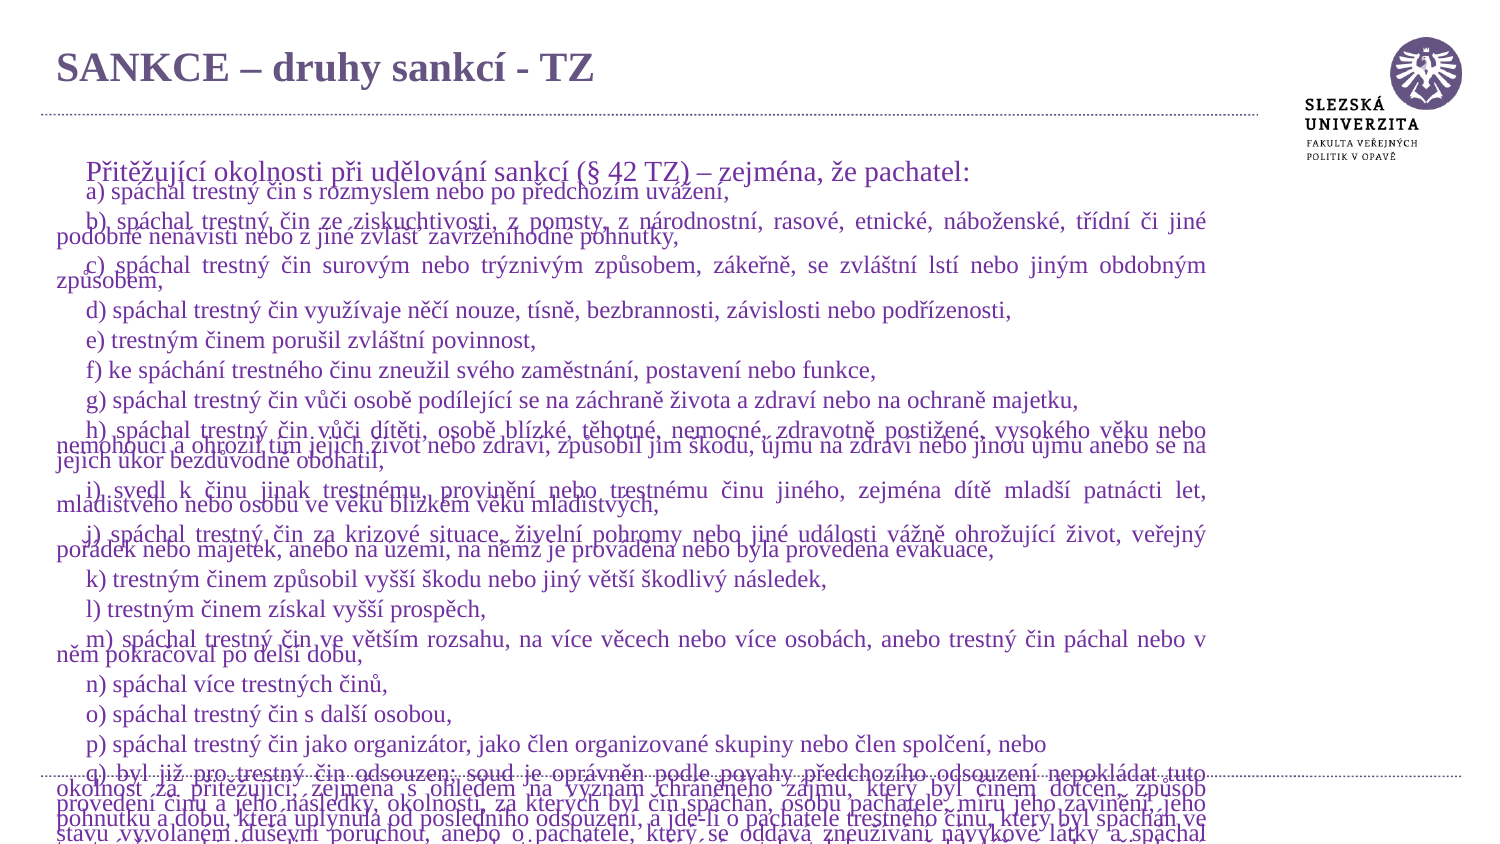

# SANKCE – druhy sankcí - TZ
Přitěžující okolnosti při udělování sankcí (§ 42 TZ) – zejména, že pachatel:
a) spáchal trestný čin s rozmyslem nebo po předchozím uvážení,
b) spáchal trestný čin ze ziskuchtivosti, z pomsty, z národnostní, rasové, etnické, náboženské, třídní či jiné podobné nenávisti nebo z jiné zvlášť zavrženíhodné pohnutky,
c) spáchal trestný čin surovým nebo trýznivým způsobem, zákeřně, se zvláštní lstí nebo jiným obdobným způsobem,
d) spáchal trestný čin využívaje něčí nouze, tísně, bezbrannosti, závislosti nebo podřízenosti,
e) trestným činem porušil zvláštní povinnost,
f) ke spáchání trestného činu zneužil svého zaměstnání, postavení nebo funkce,
g) spáchal trestný čin vůči osobě podílející se na záchraně života a zdraví nebo na ochraně majetku,
h) spáchal trestný čin vůči dítěti, osobě blízké, těhotné, nemocné, zdravotně postižené, vysokého věku nebo nemohoucí a ohrozil tím jejich život nebo zdraví, způsobil jim škodu, újmu na zdraví nebo jinou újmu anebo se na jejich úkor bezdůvodně obohatil,
i) svedl k činu jinak trestnému, provinění nebo trestnému činu jiného, zejména dítě mladší patnácti let, mladistvého nebo osobu ve věku blízkém věku mladistvých,
j) spáchal trestný čin za krizové situace, živelní pohromy nebo jiné události vážně ohrožující život, veřejný pořádek nebo majetek, anebo na území, na němž je prováděna nebo byla provedena evakuace,
k) trestným činem způsobil vyšší škodu nebo jiný větší škodlivý následek,
l) trestným činem získal vyšší prospěch,
m) spáchal trestný čin ve větším rozsahu, na více věcech nebo více osobách, anebo trestný čin páchal nebo v něm pokračoval po delší dobu,
n) spáchal více trestných činů,
o) spáchal trestný čin s další osobou,
p) spáchal trestný čin jako organizátor, jako člen organizované skupiny nebo člen spolčení, nebo
q) byl již pro trestný čin odsouzen; soud je oprávněn podle povahy předchozího odsouzení nepokládat tuto okolnost za přitěžující, zejména s ohledem na význam chráněného zájmu, který byl činem dotčen, způsob provedení činu a jeho následky, okolnosti, za kterých byl čin spáchán, osobu pachatele, míru jeho zavinění, jeho pohnutku a dobu, která uplynula od posledního odsouzení, a jde-li o pachatele trestného činu, který byl spáchán ve stavu vyvolaném duševní poruchou, anebo o pachatele, který se oddává zneužívání návykové látky a spáchal trestný čin pod jejím vlivem nebo v souvislosti s jejím zneužíváním, také tehdy, započal-li léčení nebo učinil jiná potřebná opatření k jeho zahájení.